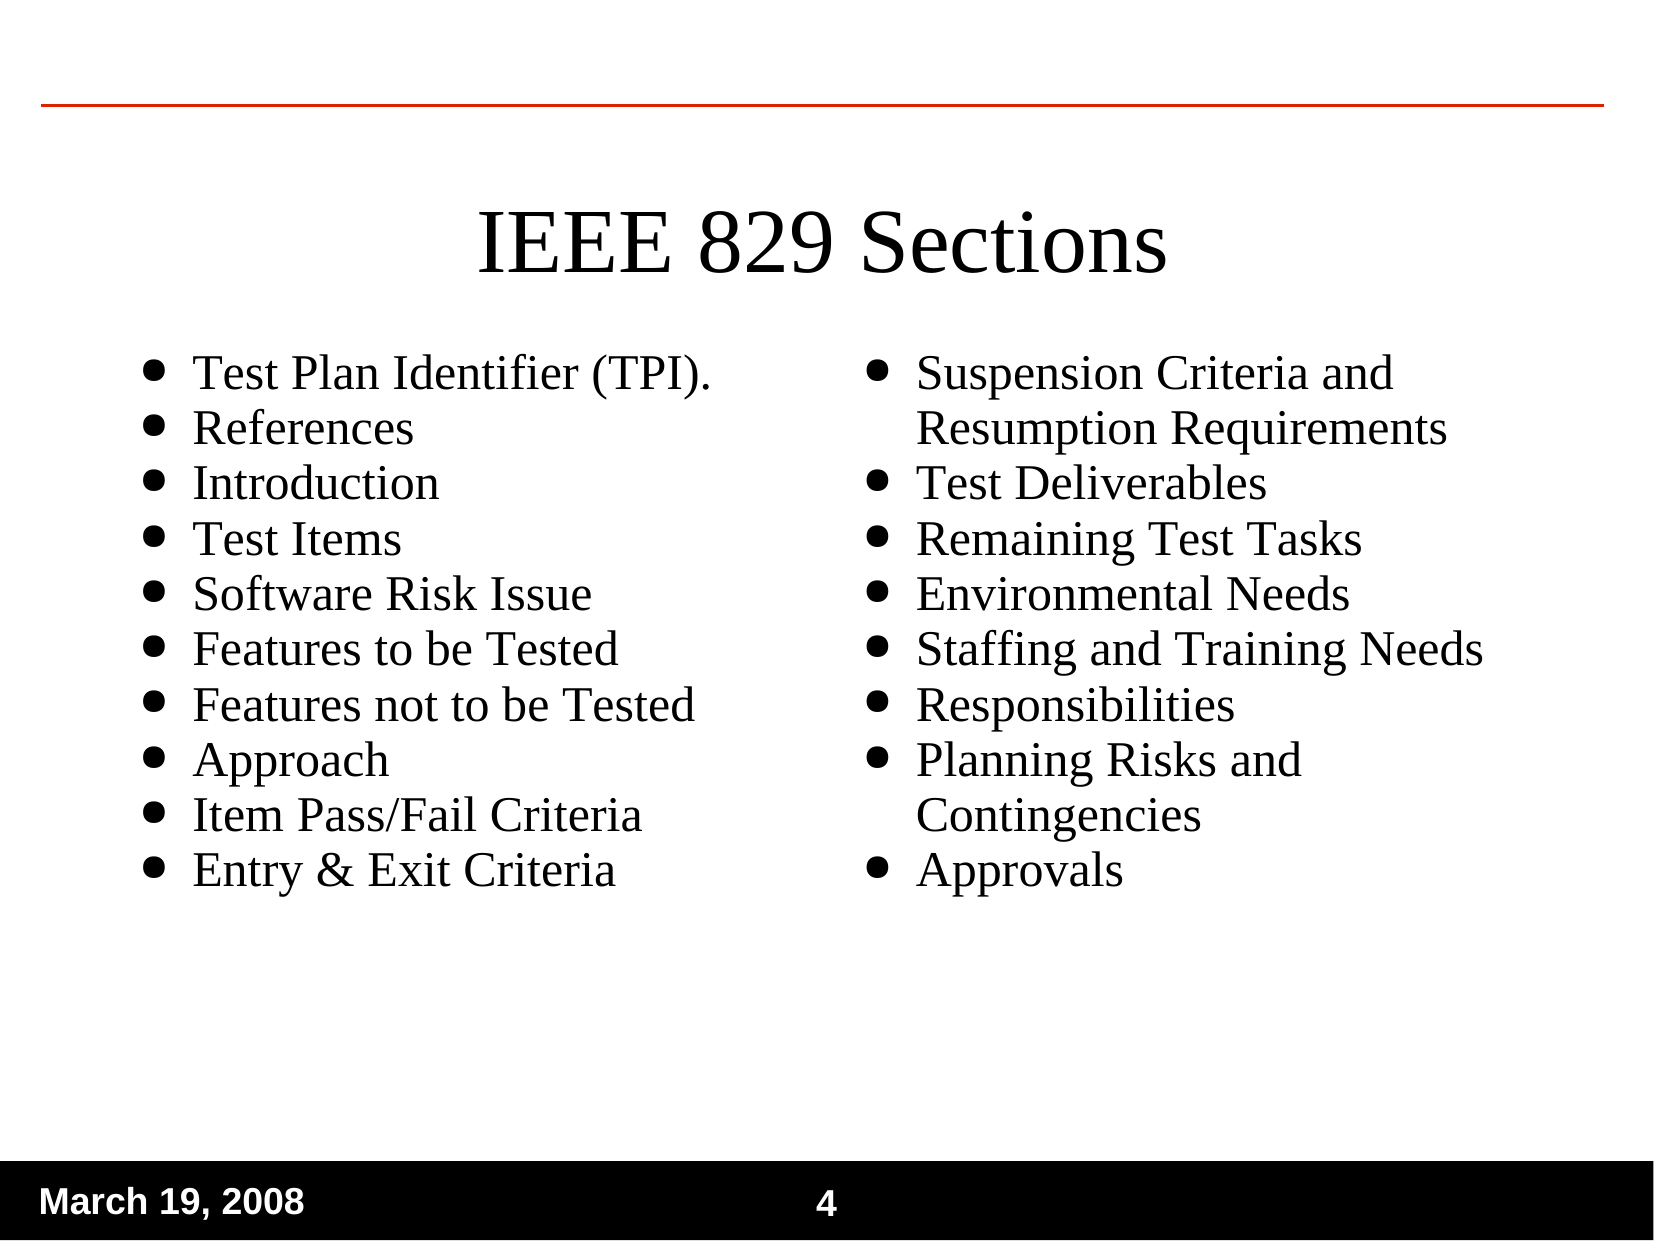

# IEEE 829 Sections
Test Plan Identifier (TPI).
References
Introduction
Test Items
Software Risk Issue
Features to be Tested
Features not to be Tested
Approach
Item Pass/Fail Criteria
Entry & Exit Criteria
Suspension Criteria and Resumption Requirements
Test Deliverables
Remaining Test Tasks
Environmental Needs
Staffing and Training Needs
Responsibilities
Planning Risks and Contingencies
Approvals